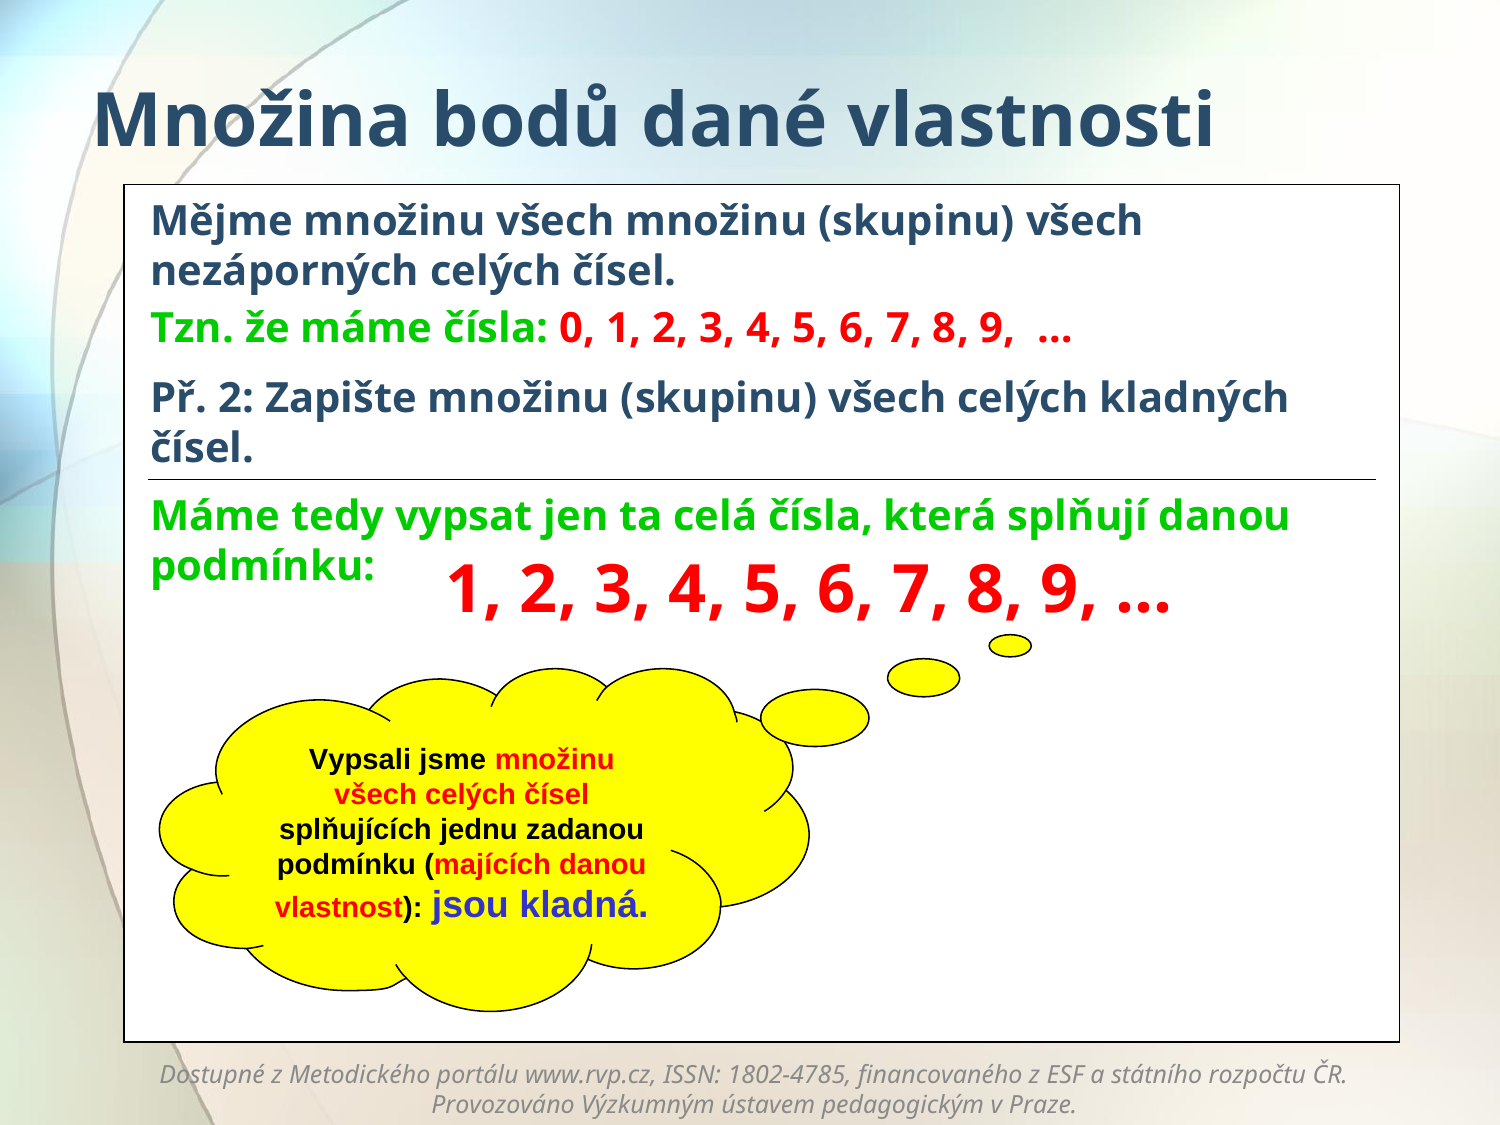

# Množina bodů dané vlastnosti
Mějme množinu všech množinu (skupinu) všech nezáporných celých čísel.
Tzn. že máme čísla: 0, 1, 2, 3, 4, 5, 6, 7, 8, 9, …
Př. 2: Zapište množinu (skupinu) všech celých kladných čísel.
Máme tedy vypsat jen ta celá čísla, která splňují danou podmínku:
1, 2, 3, 4, 5, 6, 7, 8, 9, …
Vypsali jsme množinu všech celých čísel splňujících jednu zadanou podmínku (majících danou vlastnost): jsou kladná.